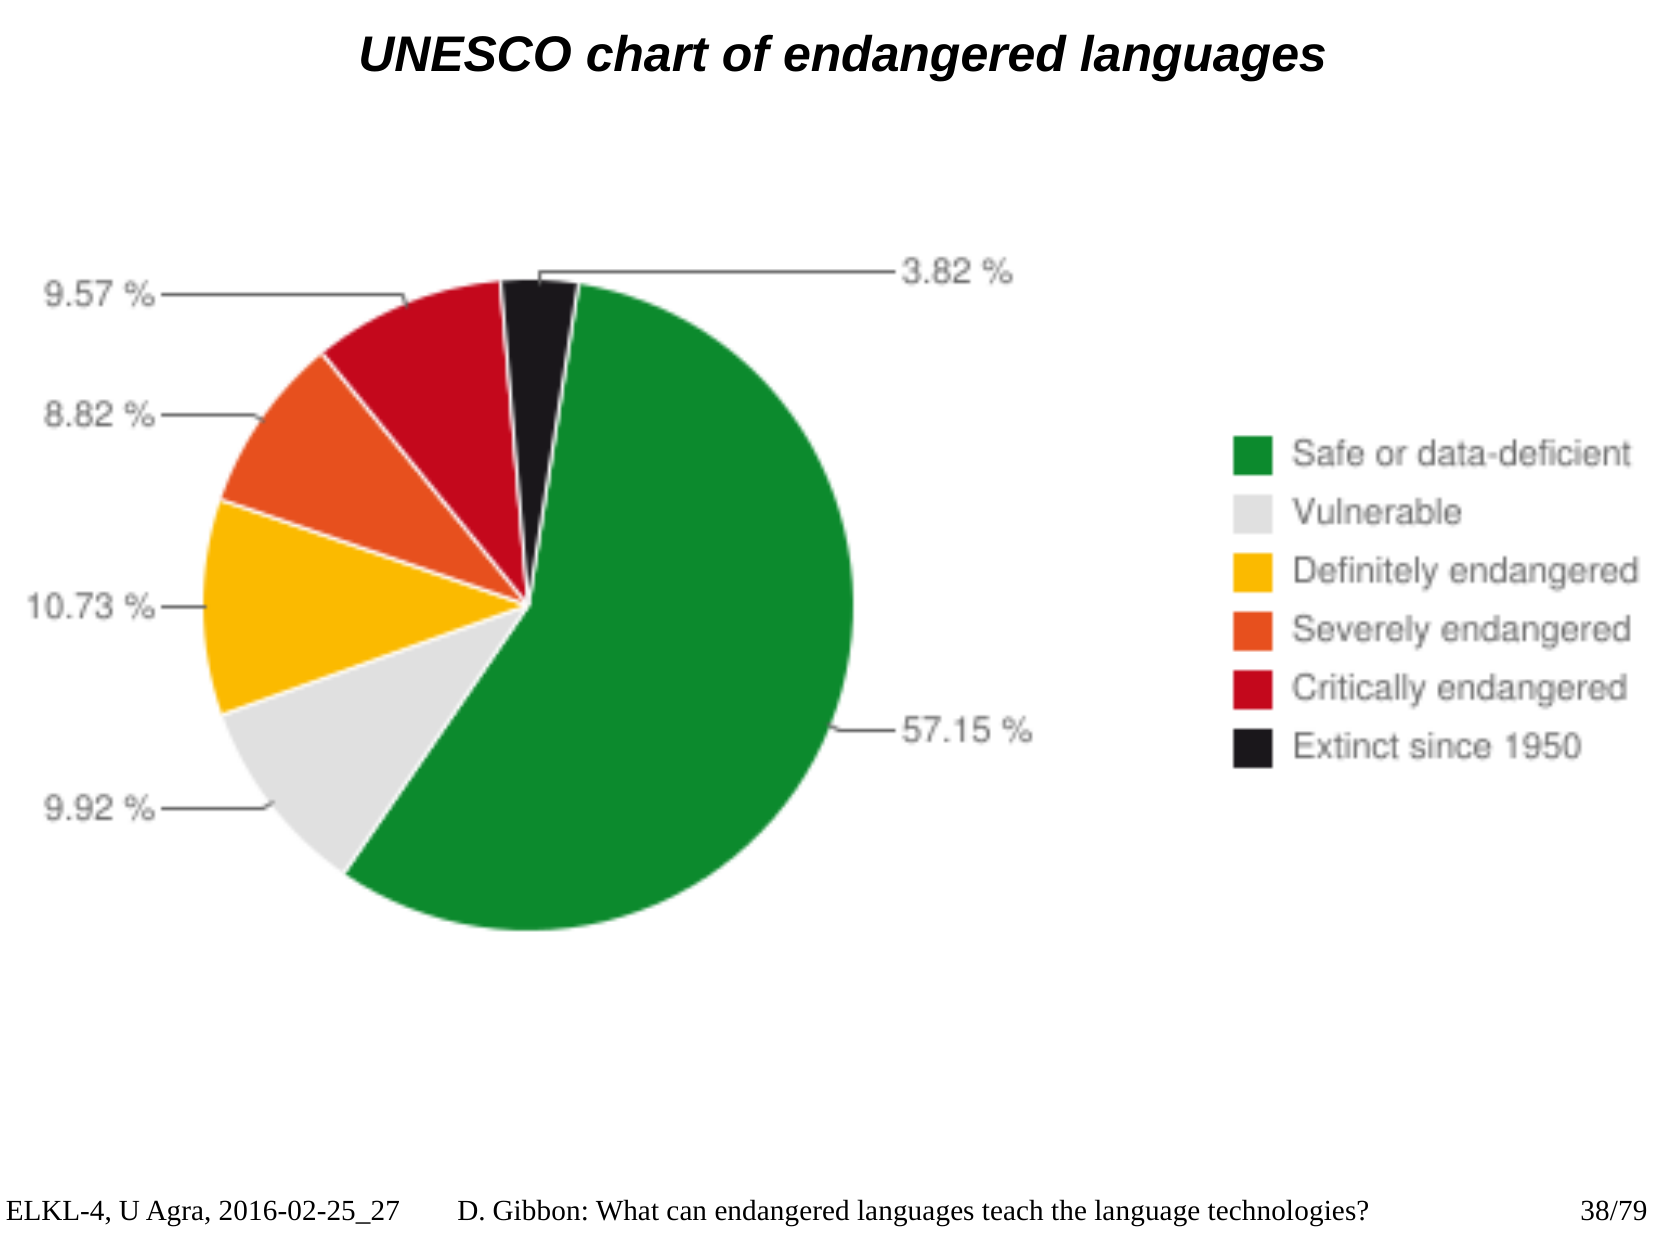

# UNESCO chart of endangered languages
ELKL-4, U Agra, 2016-02-25_27
D. Gibbon: What can endangered languages teach the language technologies?
38